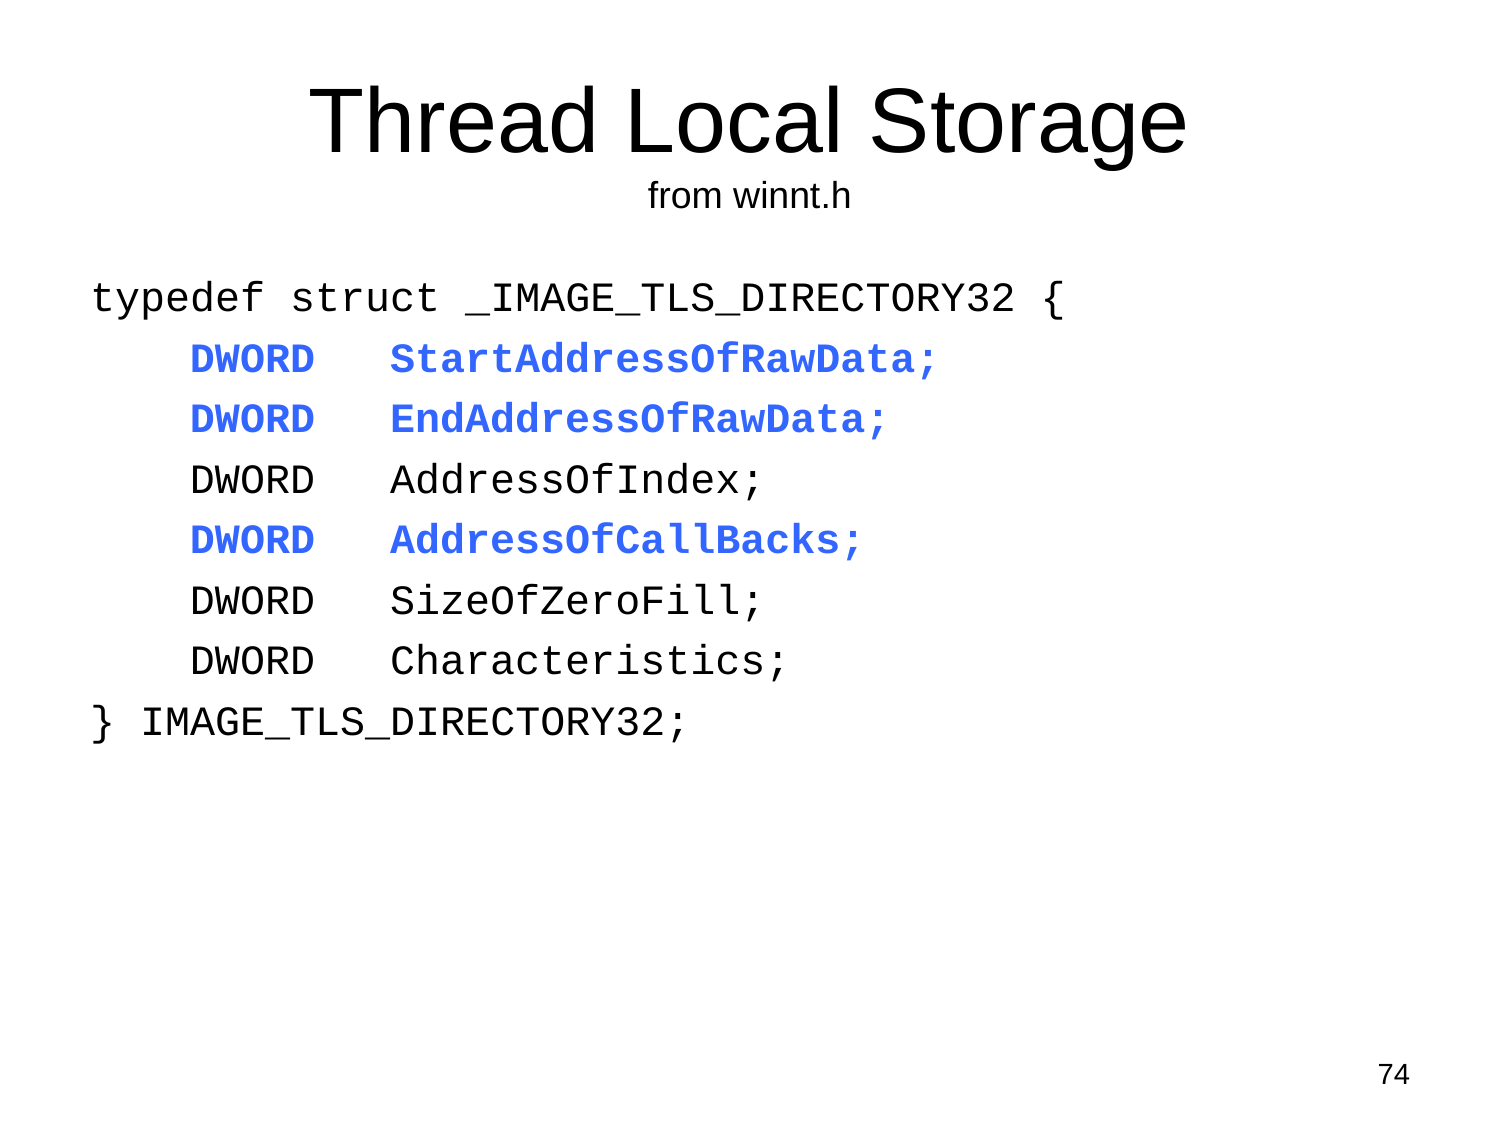

# Thread Local Storage from winnt.h
typedef struct _IMAGE_TLS_DIRECTORY32 {
 DWORD StartAddressOfRawData;
 DWORD EndAddressOfRawData;
 DWORD AddressOfIndex;
 DWORD AddressOfCallBacks;
 DWORD SizeOfZeroFill;
 DWORD Characteristics;
} IMAGE_TLS_DIRECTORY32;